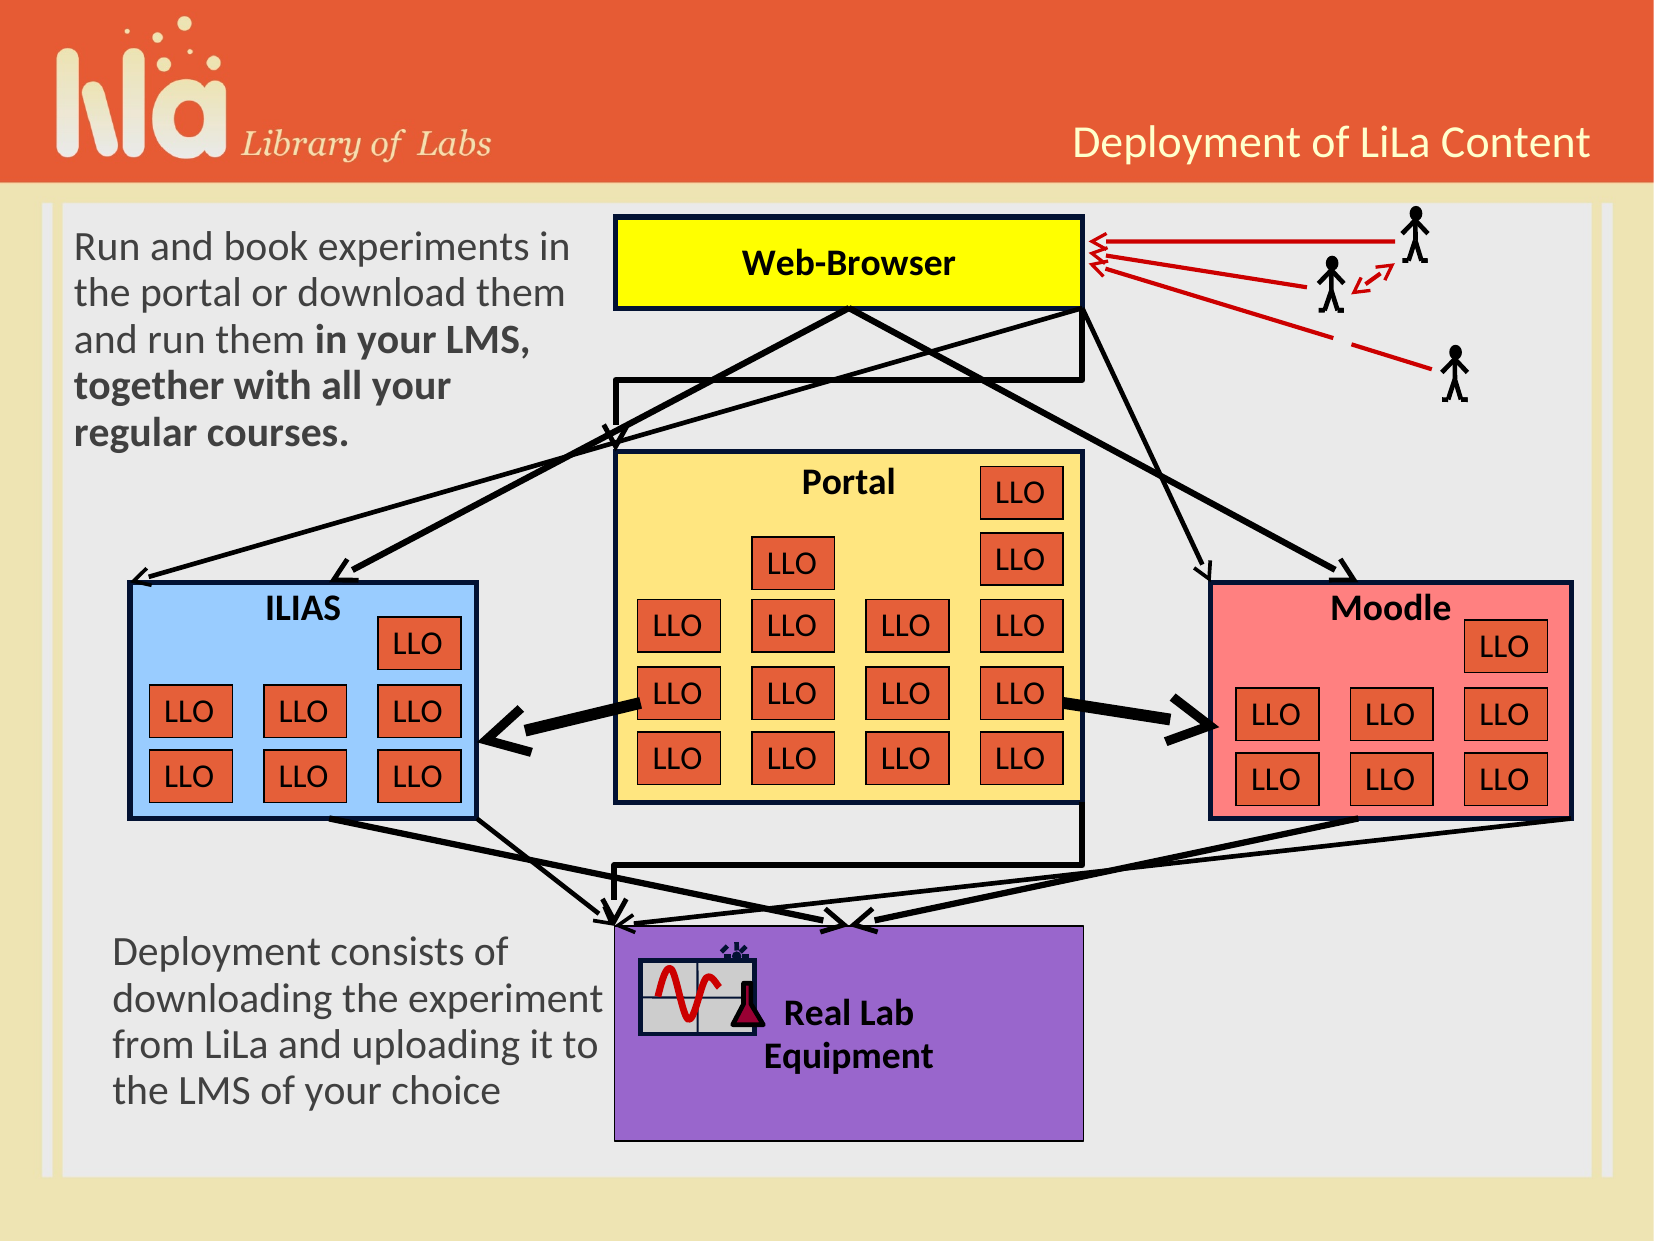

# Deployment of LiLa Content
Run and book experiments in the portal or download them and run them in your LMS, together with all your regular courses.
Web-Browser
Portal
LLO
LLO
LLO
ILIAS
Moodle
LLO
LLO
LLO
LLO
LLO
LLO
LLO
LLO
LLO
LLO
LLO
LLO
LLO
LLO
LLO
LLO
LLO
LLO
LLO
LLO
LLO
LLO
LLO
LLO
LLO
LLO
Deployment consists of downloading the experiment from LiLa and uploading it to the LMS of your choice
Real Lab
Equipment